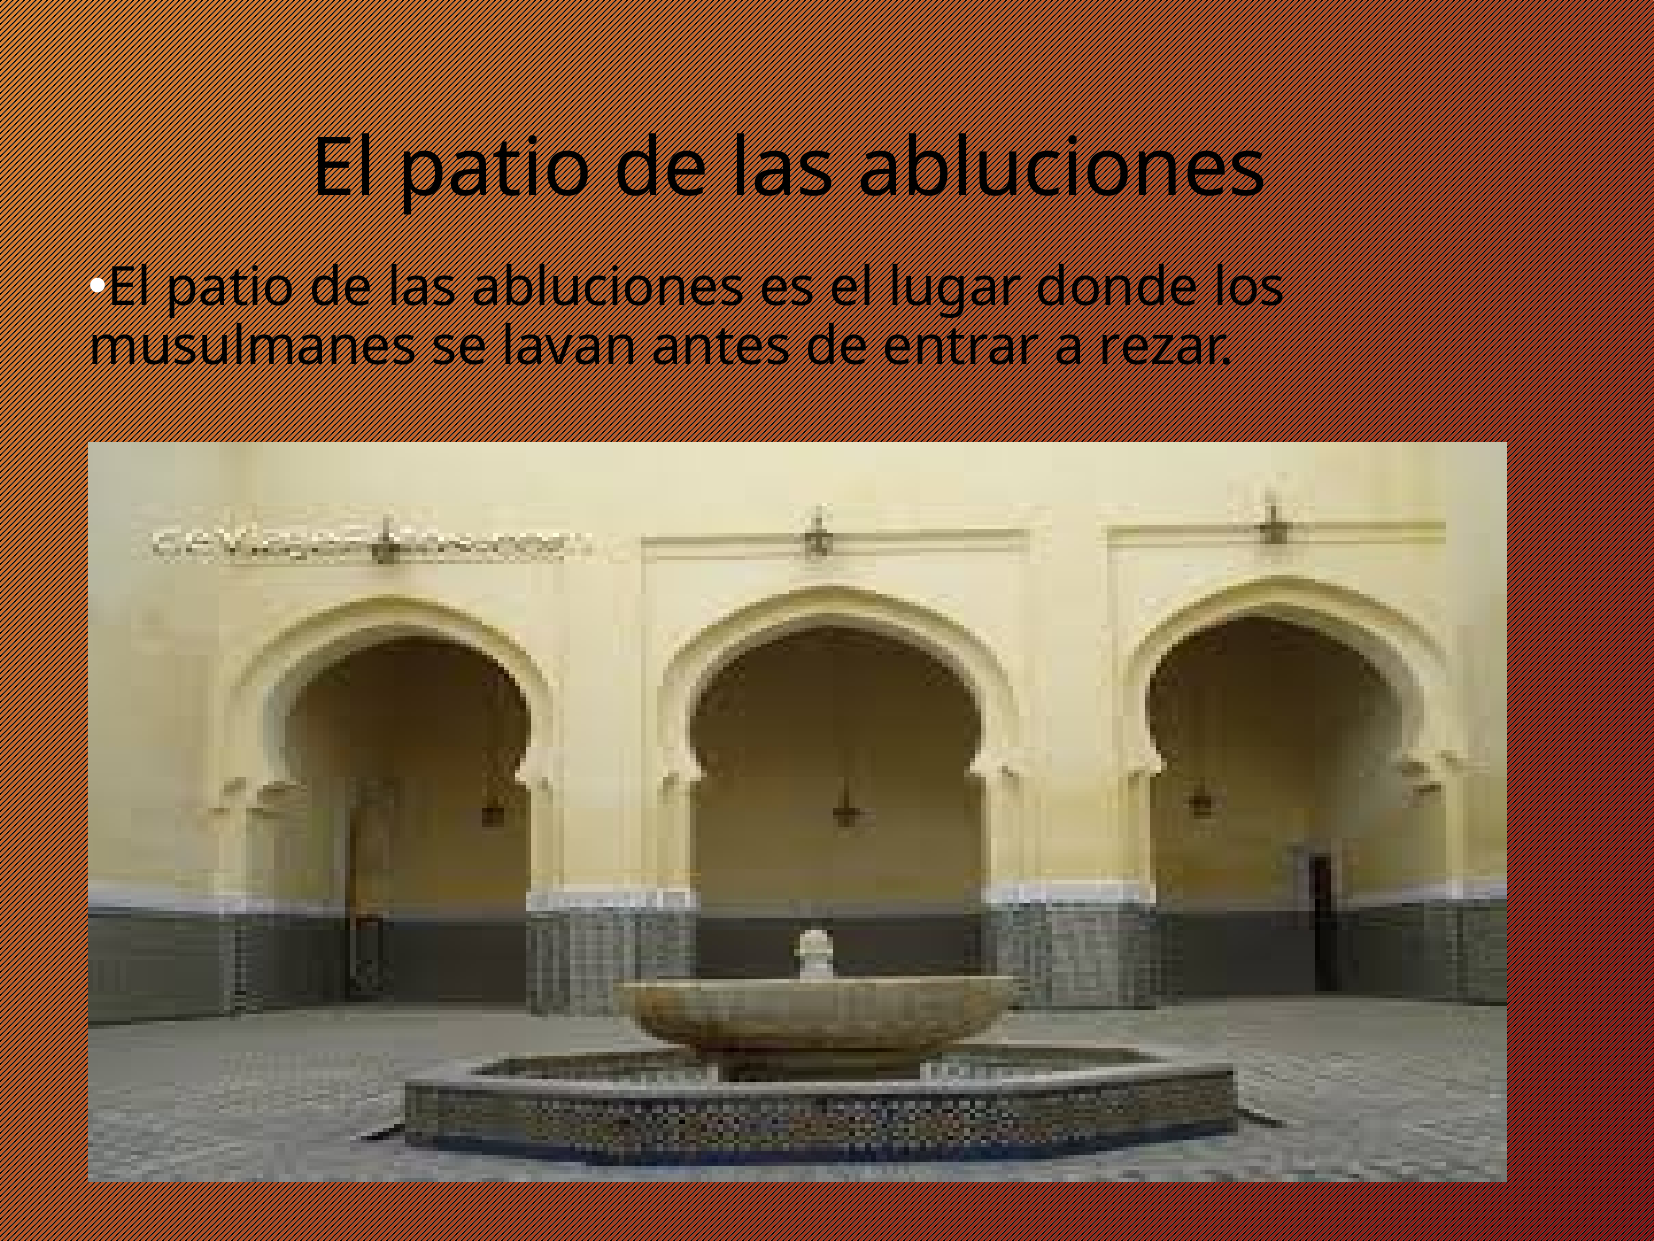

El patio de las abluciones
El patio de las abluciones es el lugar donde los musulmanes se lavan antes de entrar a rezar.